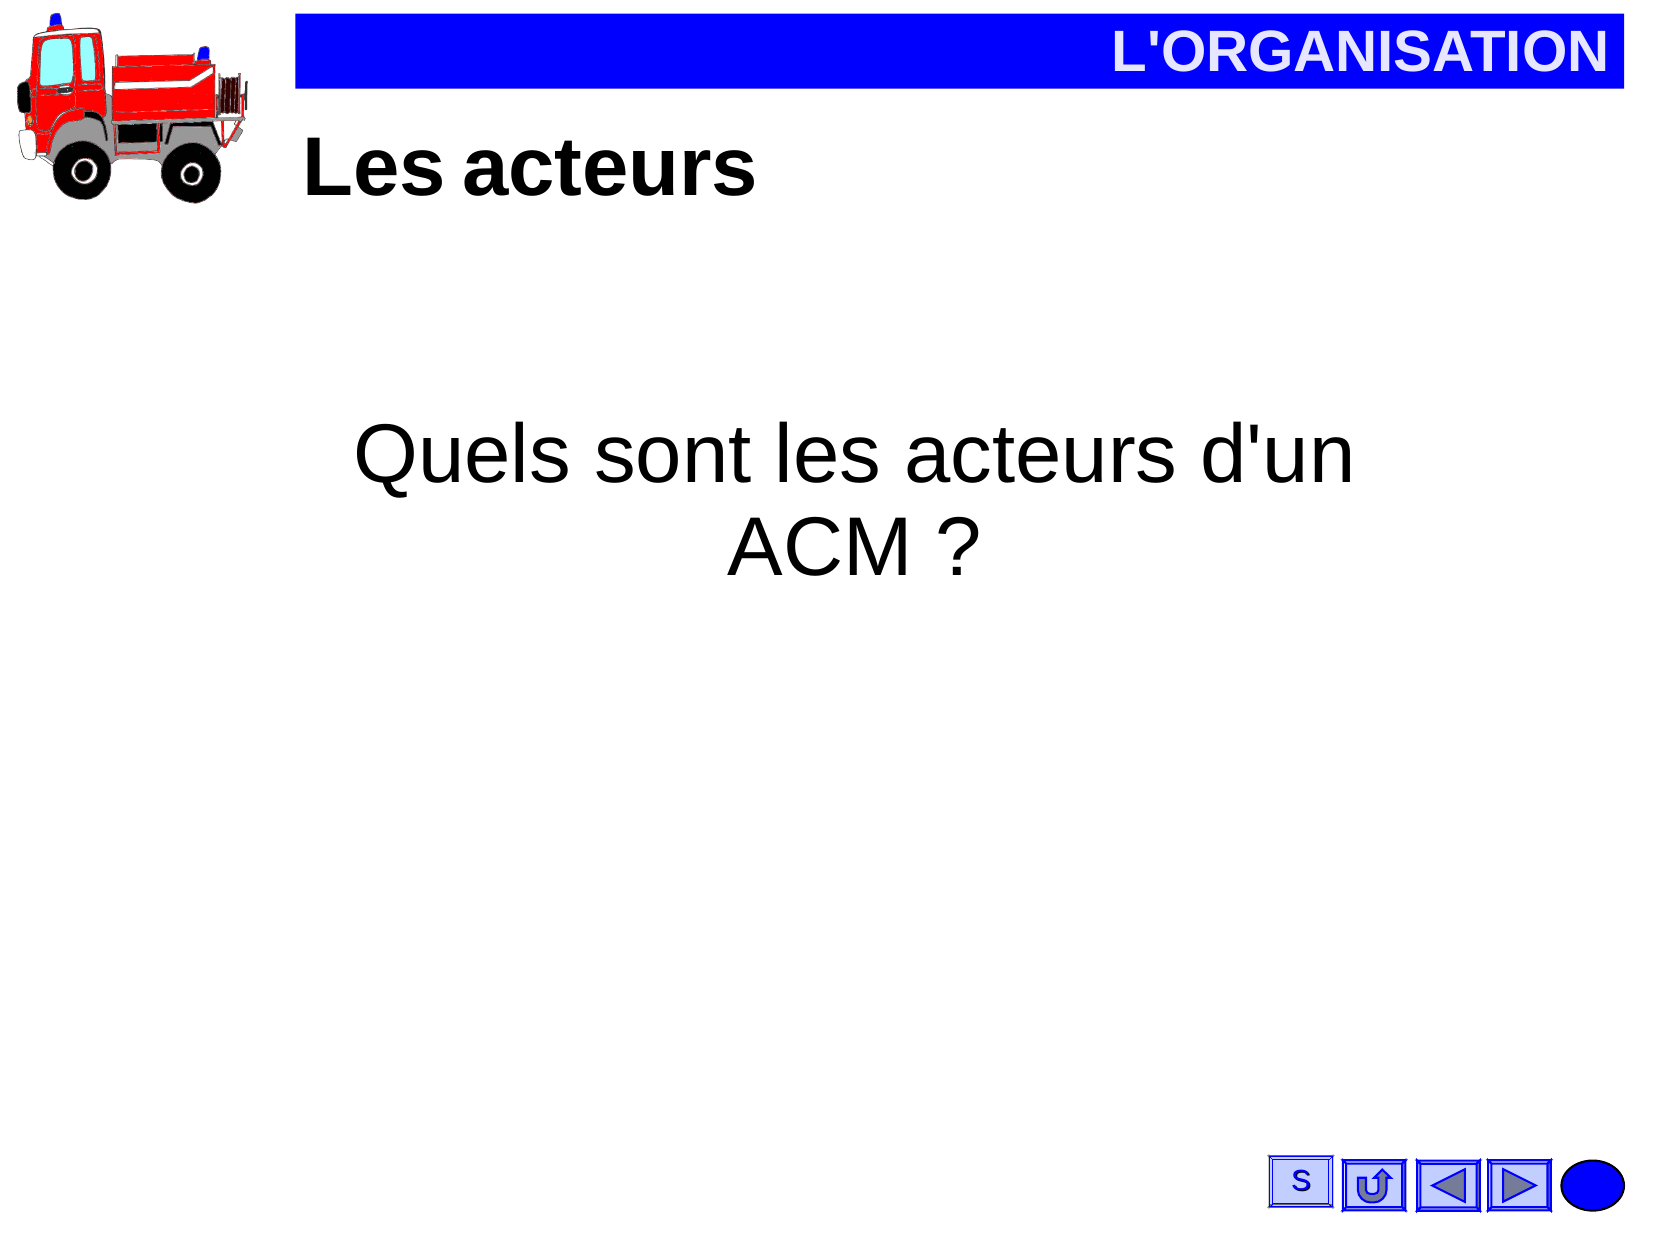

L'ORGANISATION
Les acteurs
# Quels sont les acteurs d'un ACM ?